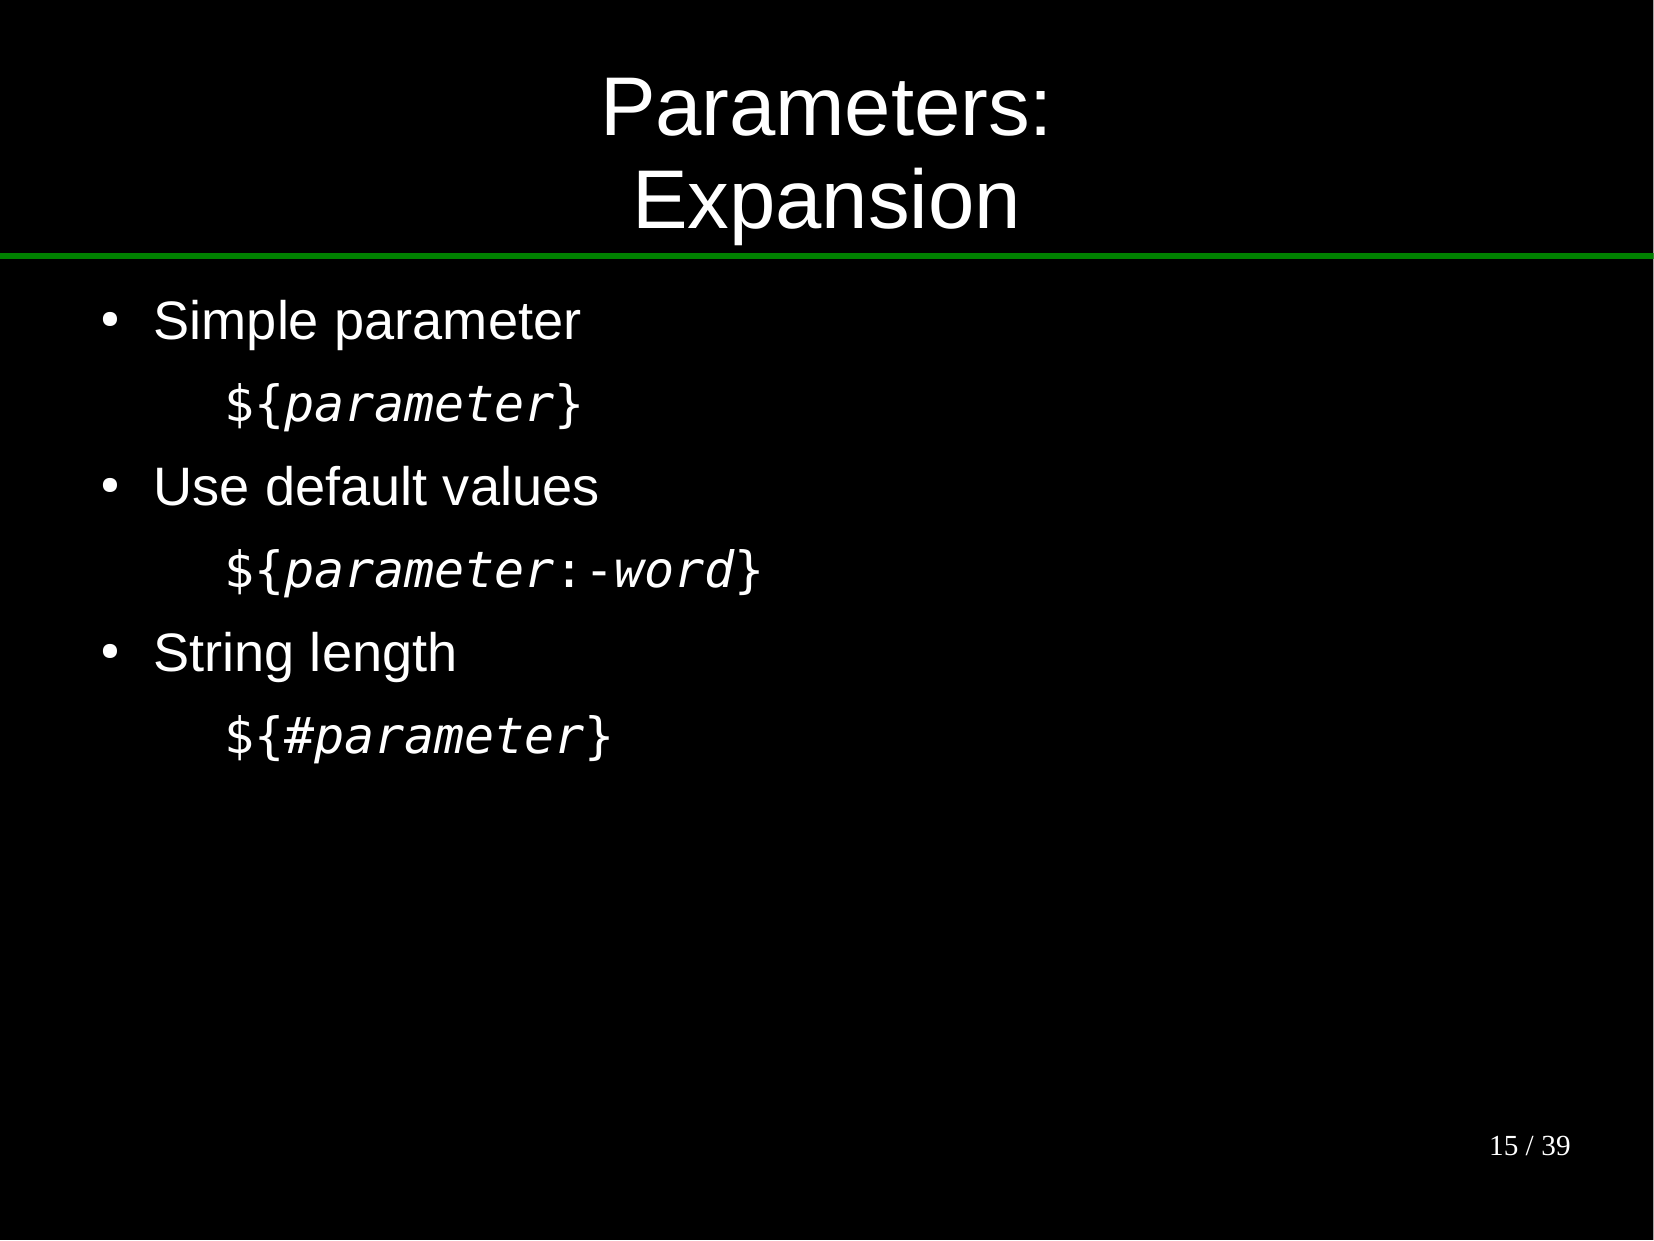

# Parameters: Expansion
Simple parameter
${parameter}
Use default values
${parameter:-word}
String length
${#parameter}
15